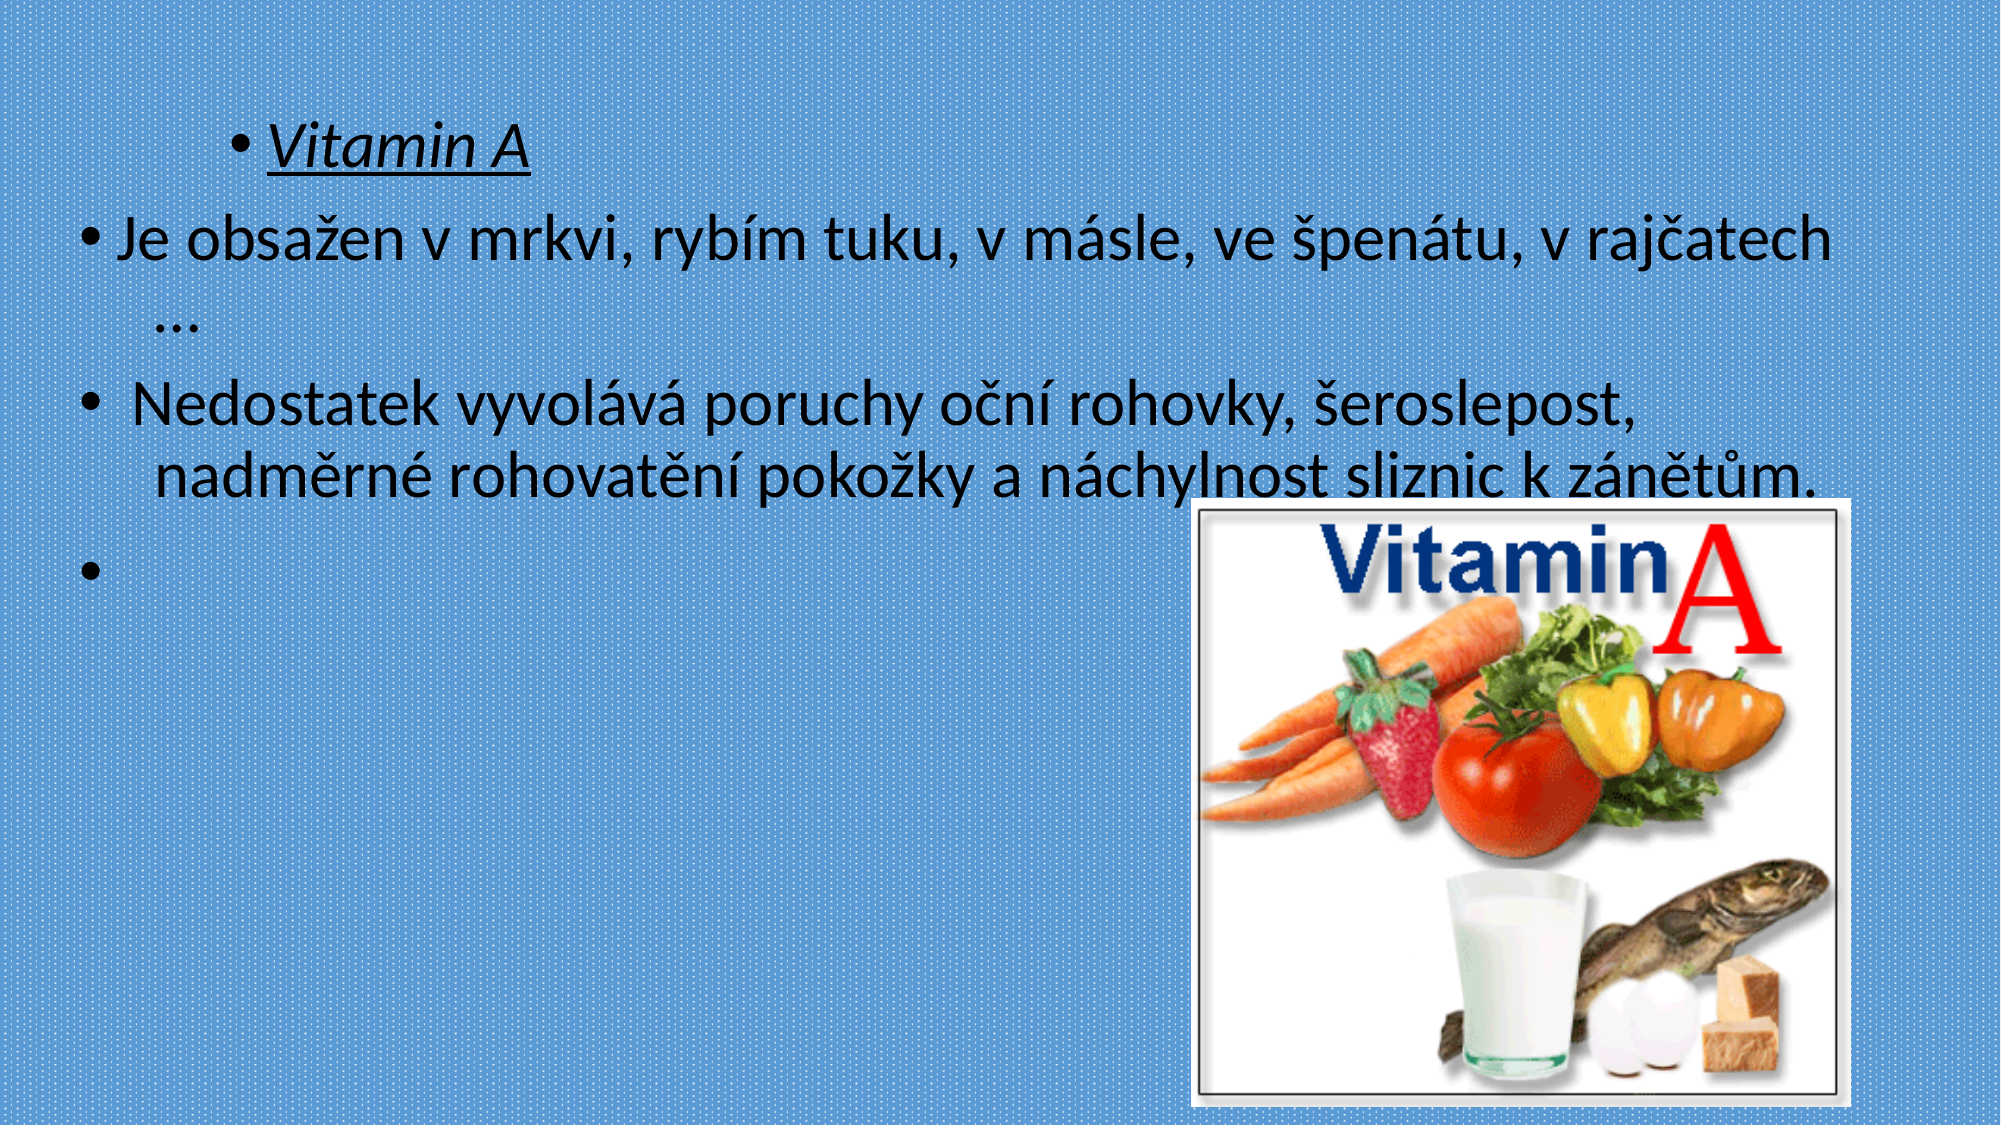

#
Vitamin A
Je obsažen v mrkvi, rybím tuku, v másle, ve špenátu, v rajčatech …
 Nedostatek vyvolává poruchy oční rohovky, šeroslepost, nadměrné rohovatění pokožky a náchylnost sliznic k zánětům.